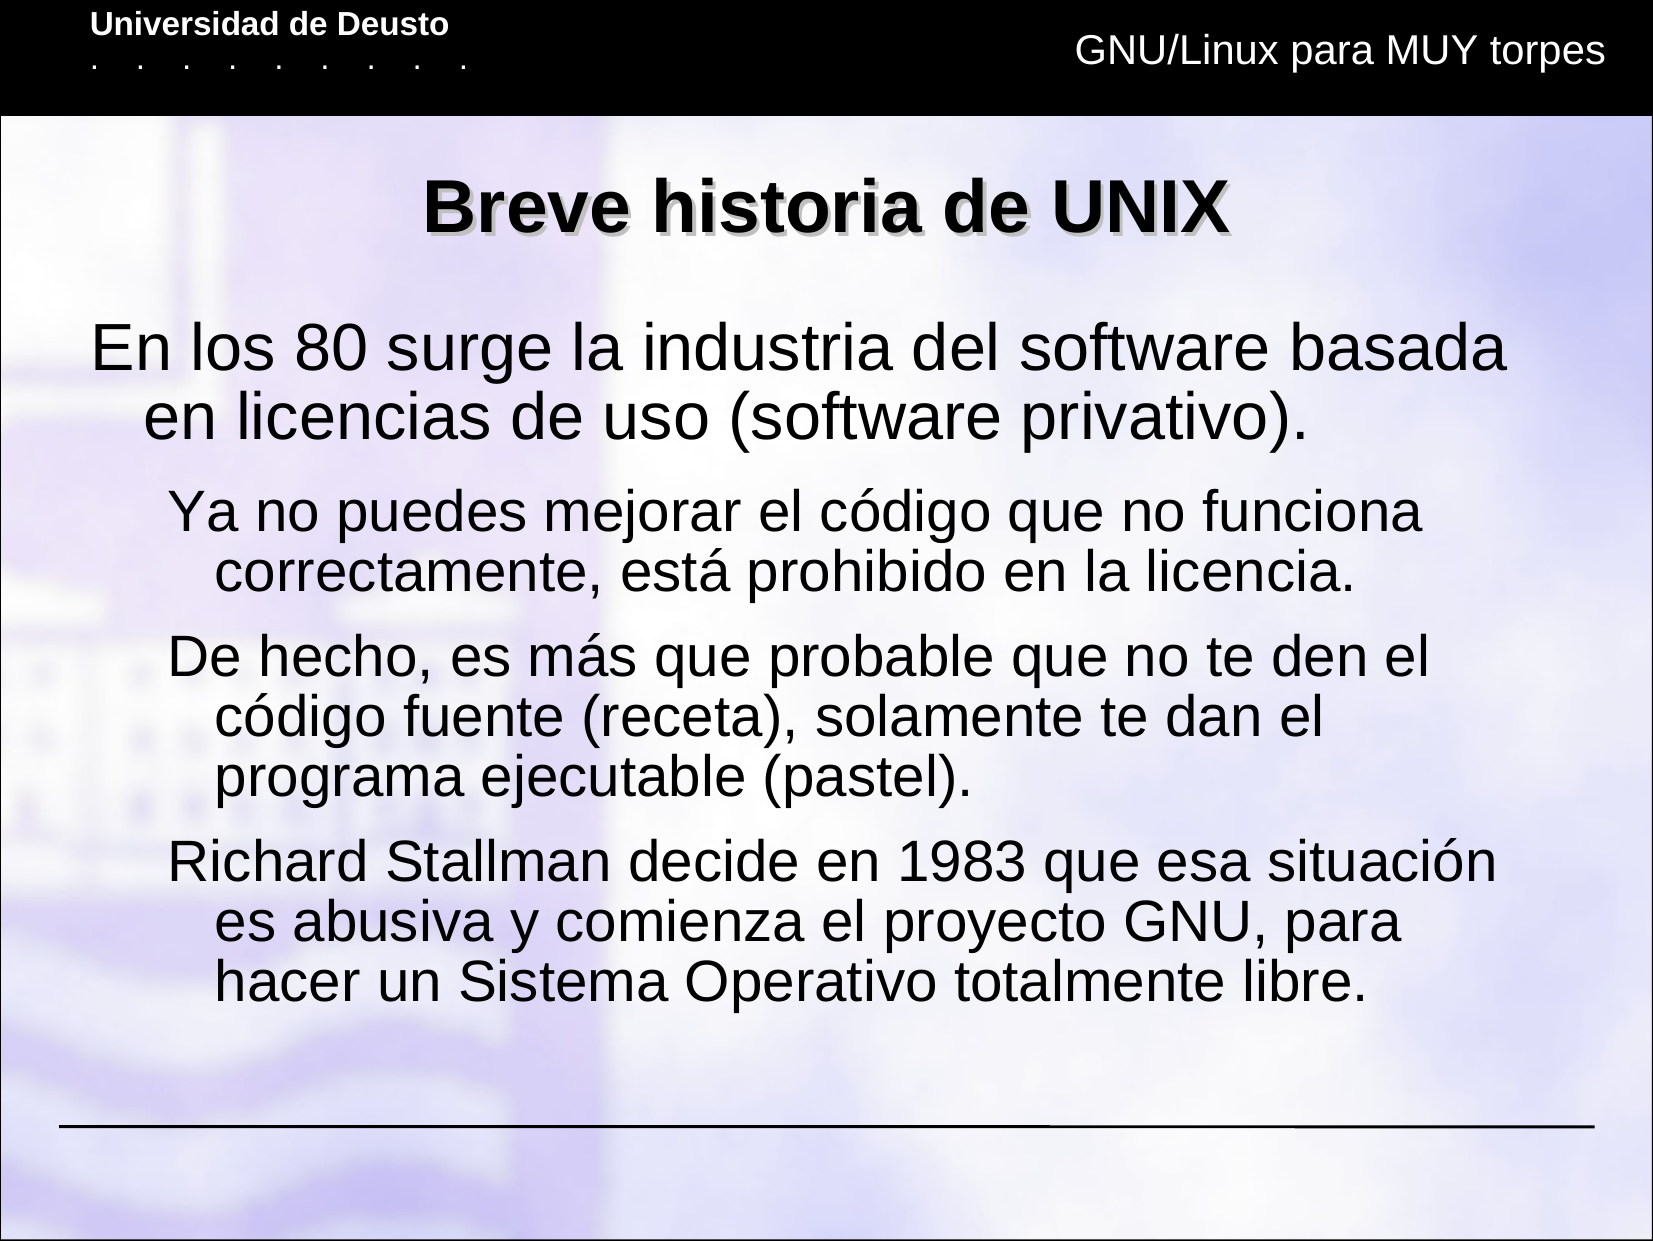

# Breve historia de UNIX
En los 80 surge la industria del software basada en licencias de uso (software privativo).
Ya no puedes mejorar el código que no funciona correctamente, está prohibido en la licencia.
De hecho, es más que probable que no te den el código fuente (receta), solamente te dan el programa ejecutable (pastel).
Richard Stallman decide en 1983 que esa situación es abusiva y comienza el proyecto GNU, para hacer un Sistema Operativo totalmente libre.